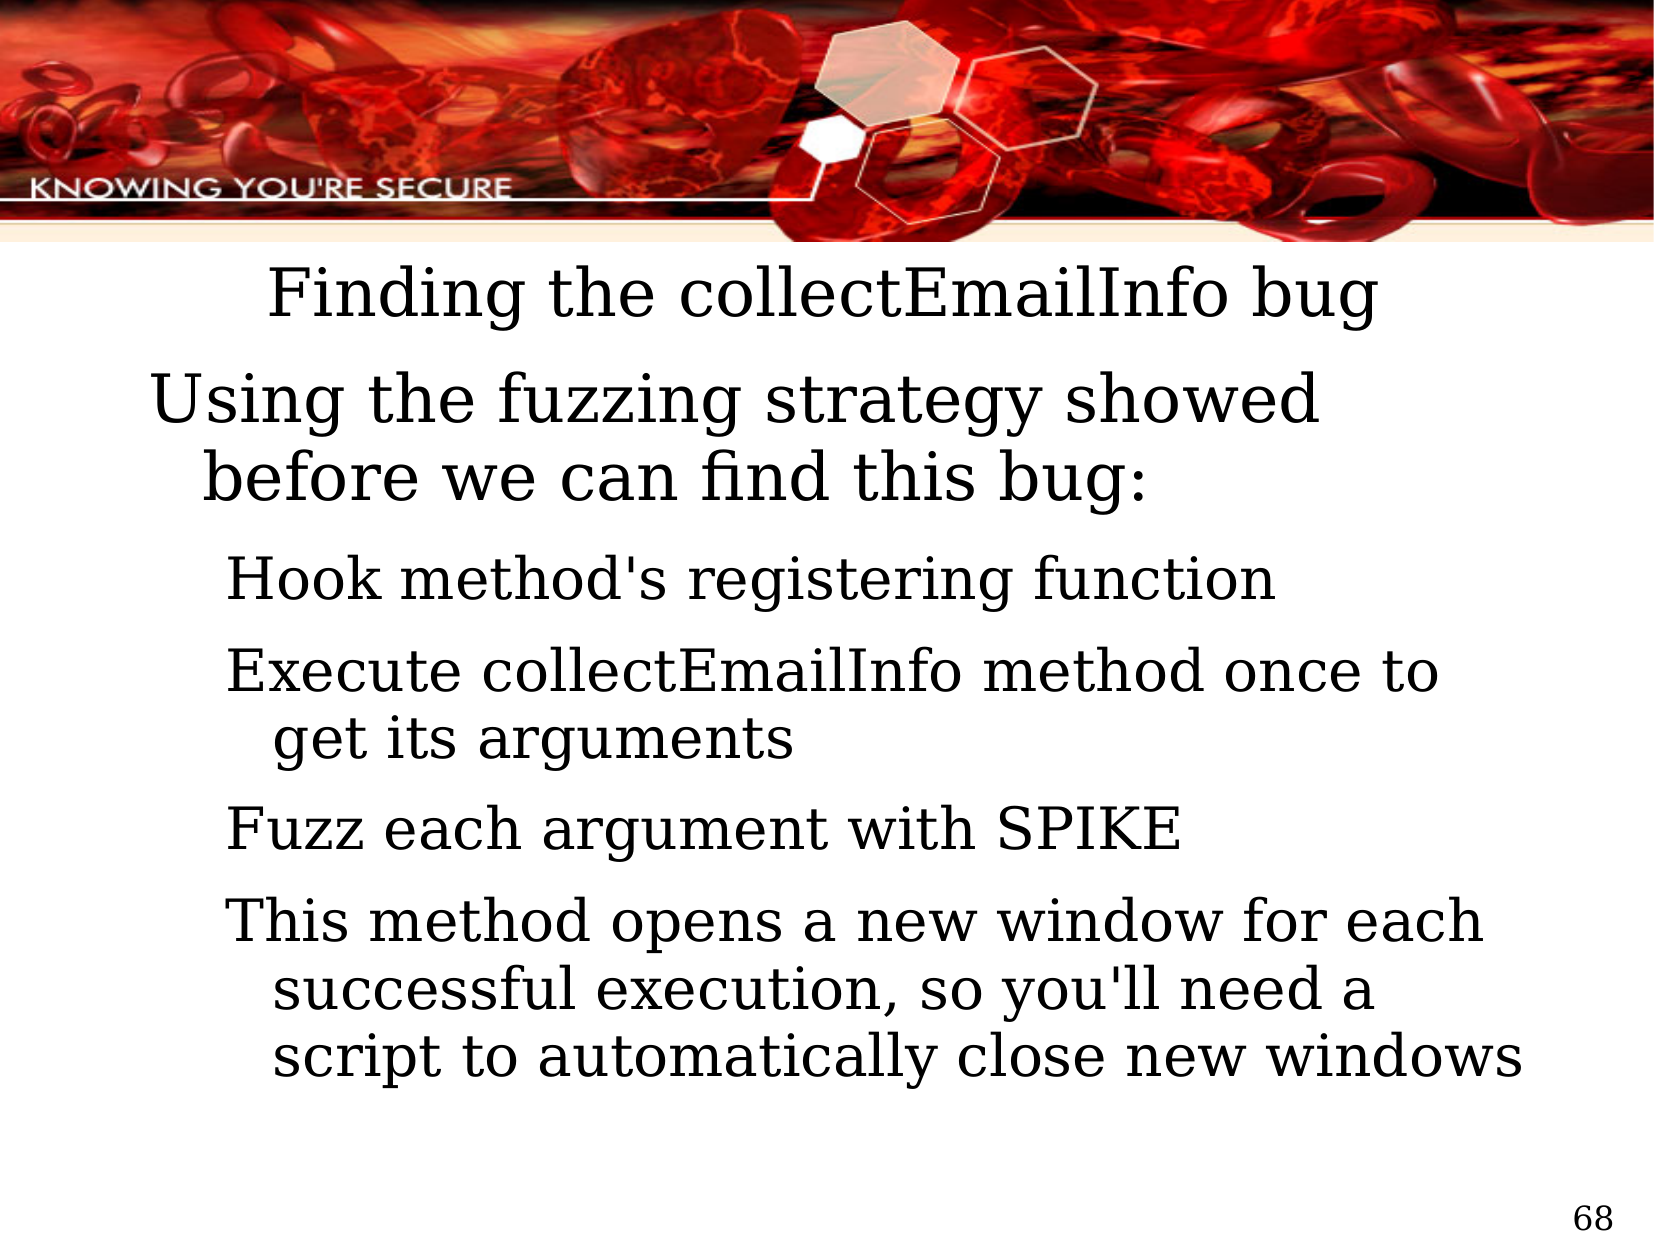

# Finding the collectEmailInfo bug
Using the fuzzing strategy showed before we can find this bug:
Hook method's registering function
Execute collectEmailInfo method once to get its arguments
Fuzz each argument with SPIKE
This method opens a new window for each successful execution, so you'll need a script to automatically close new windows